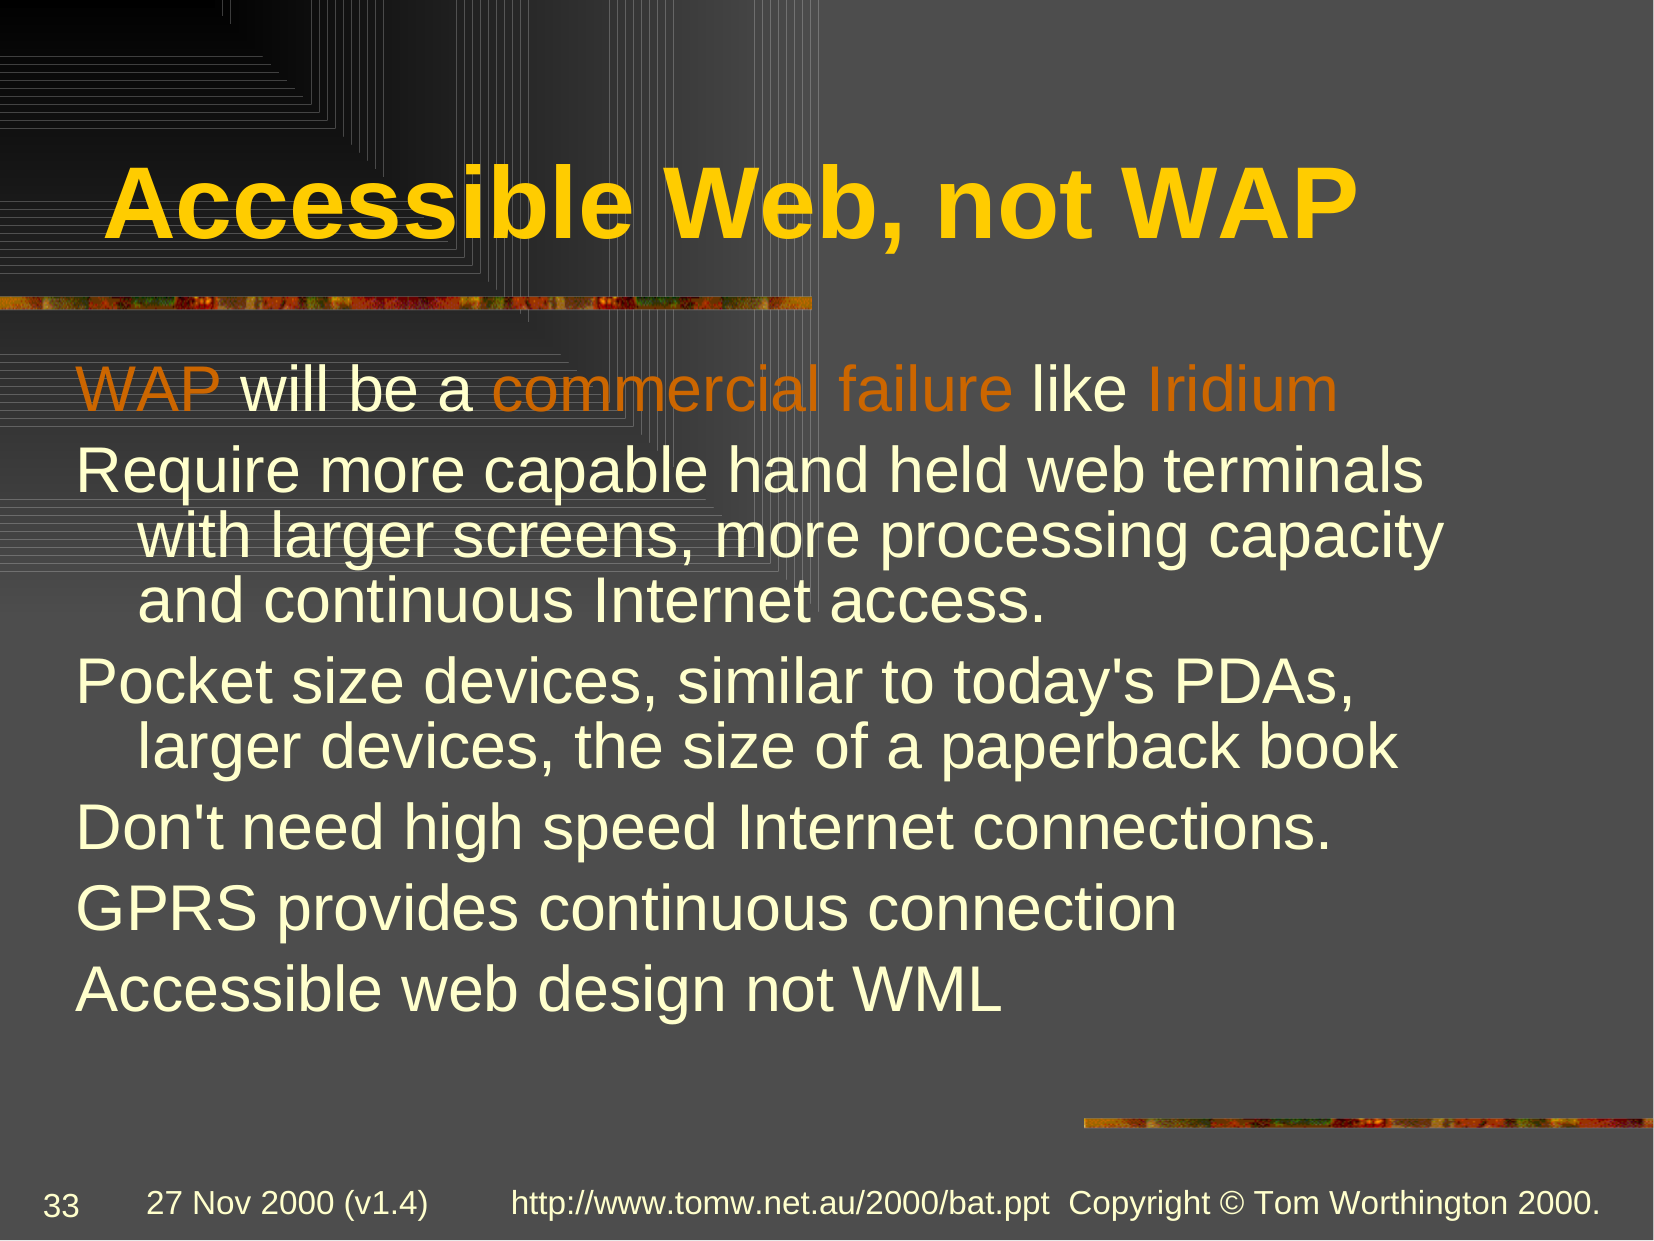

# Accessible Web, not WAP
WAP will be a commercial failure like Iridium
Require more capable hand held web terminals with larger screens, more processing capacity and continuous Internet access.
Pocket size devices, similar to today's PDAs, larger devices, the size of a paperback book
Don't need high speed Internet connections.
GPRS provides continuous connection
Accessible web design not WML
27 Nov 2000 (v1.4)
http://www.tomw.net.au/2000/bat.ppt Copyright © Tom Worthington 2000.
33